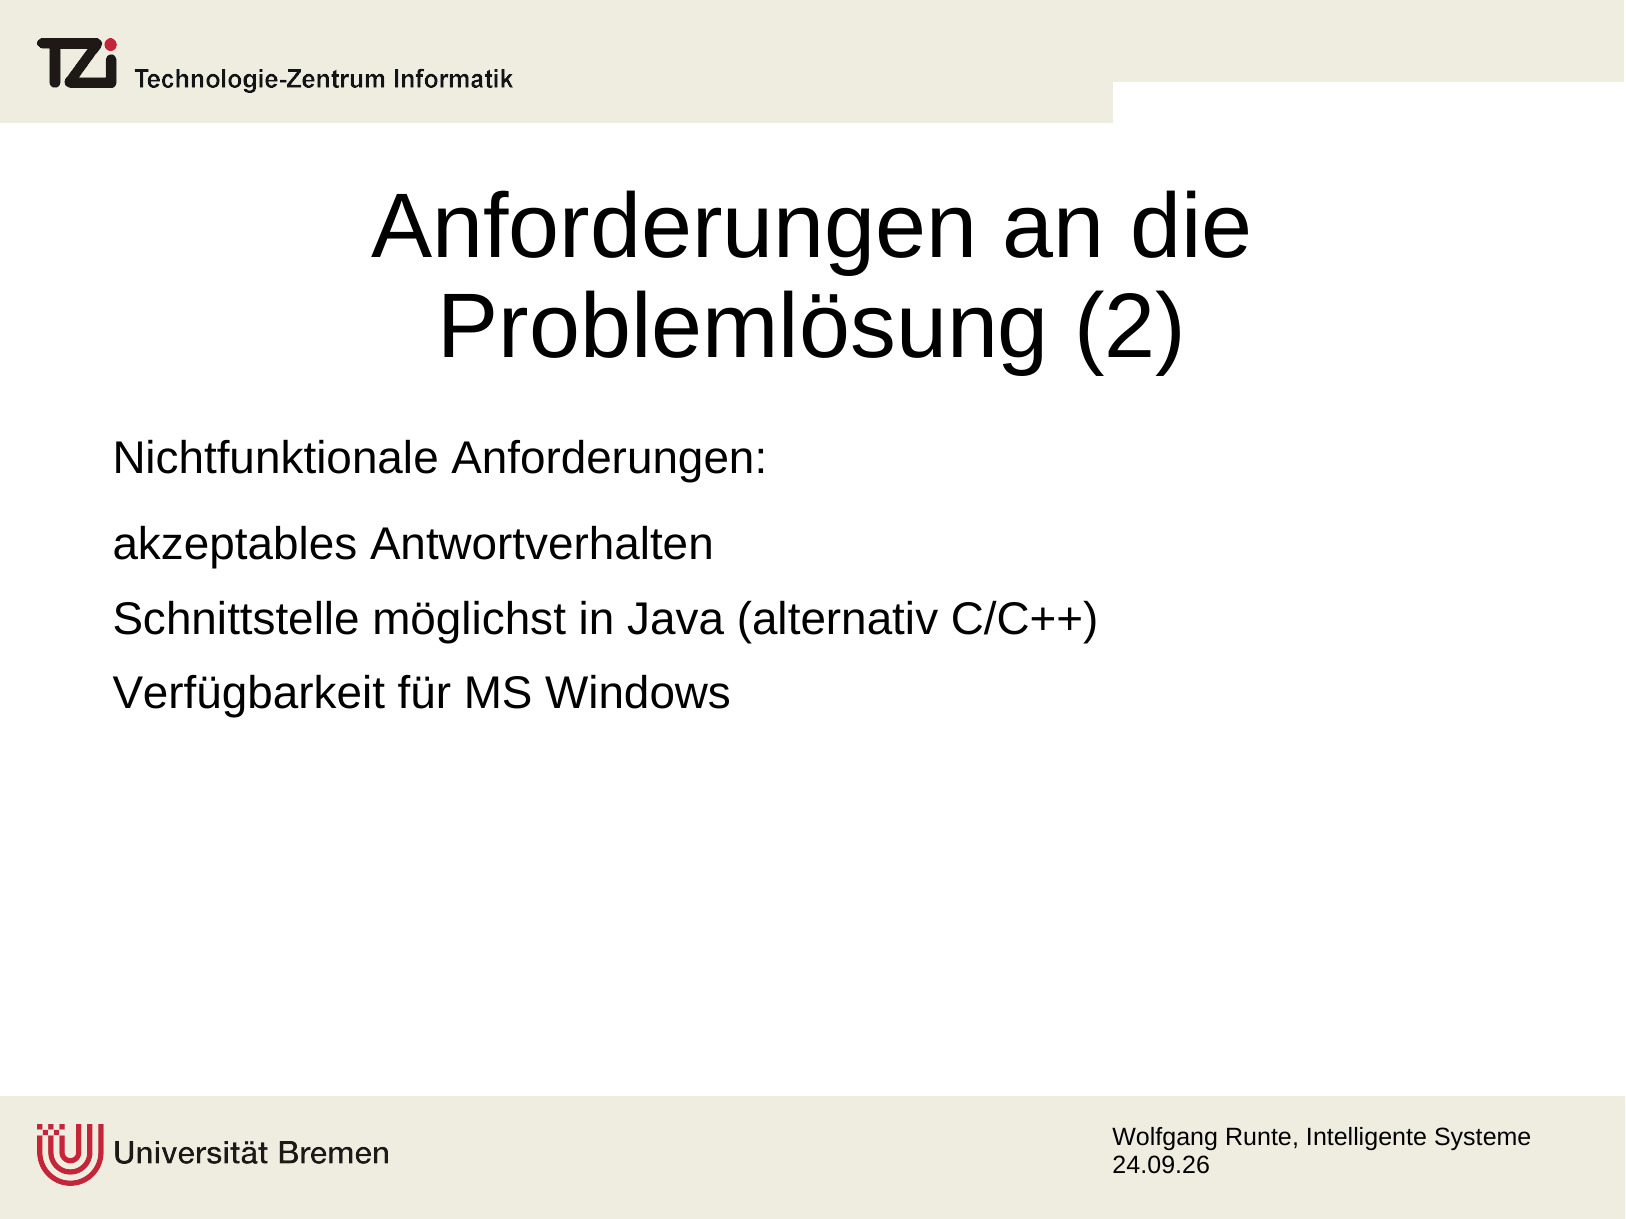

# Anforderungen an die Problemlösung (2)
Nichtfunktionale Anforderungen:
akzeptables Antwortverhalten
Schnittstelle möglichst in Java (alternativ C/C++)
Verfügbarkeit für MS Windows